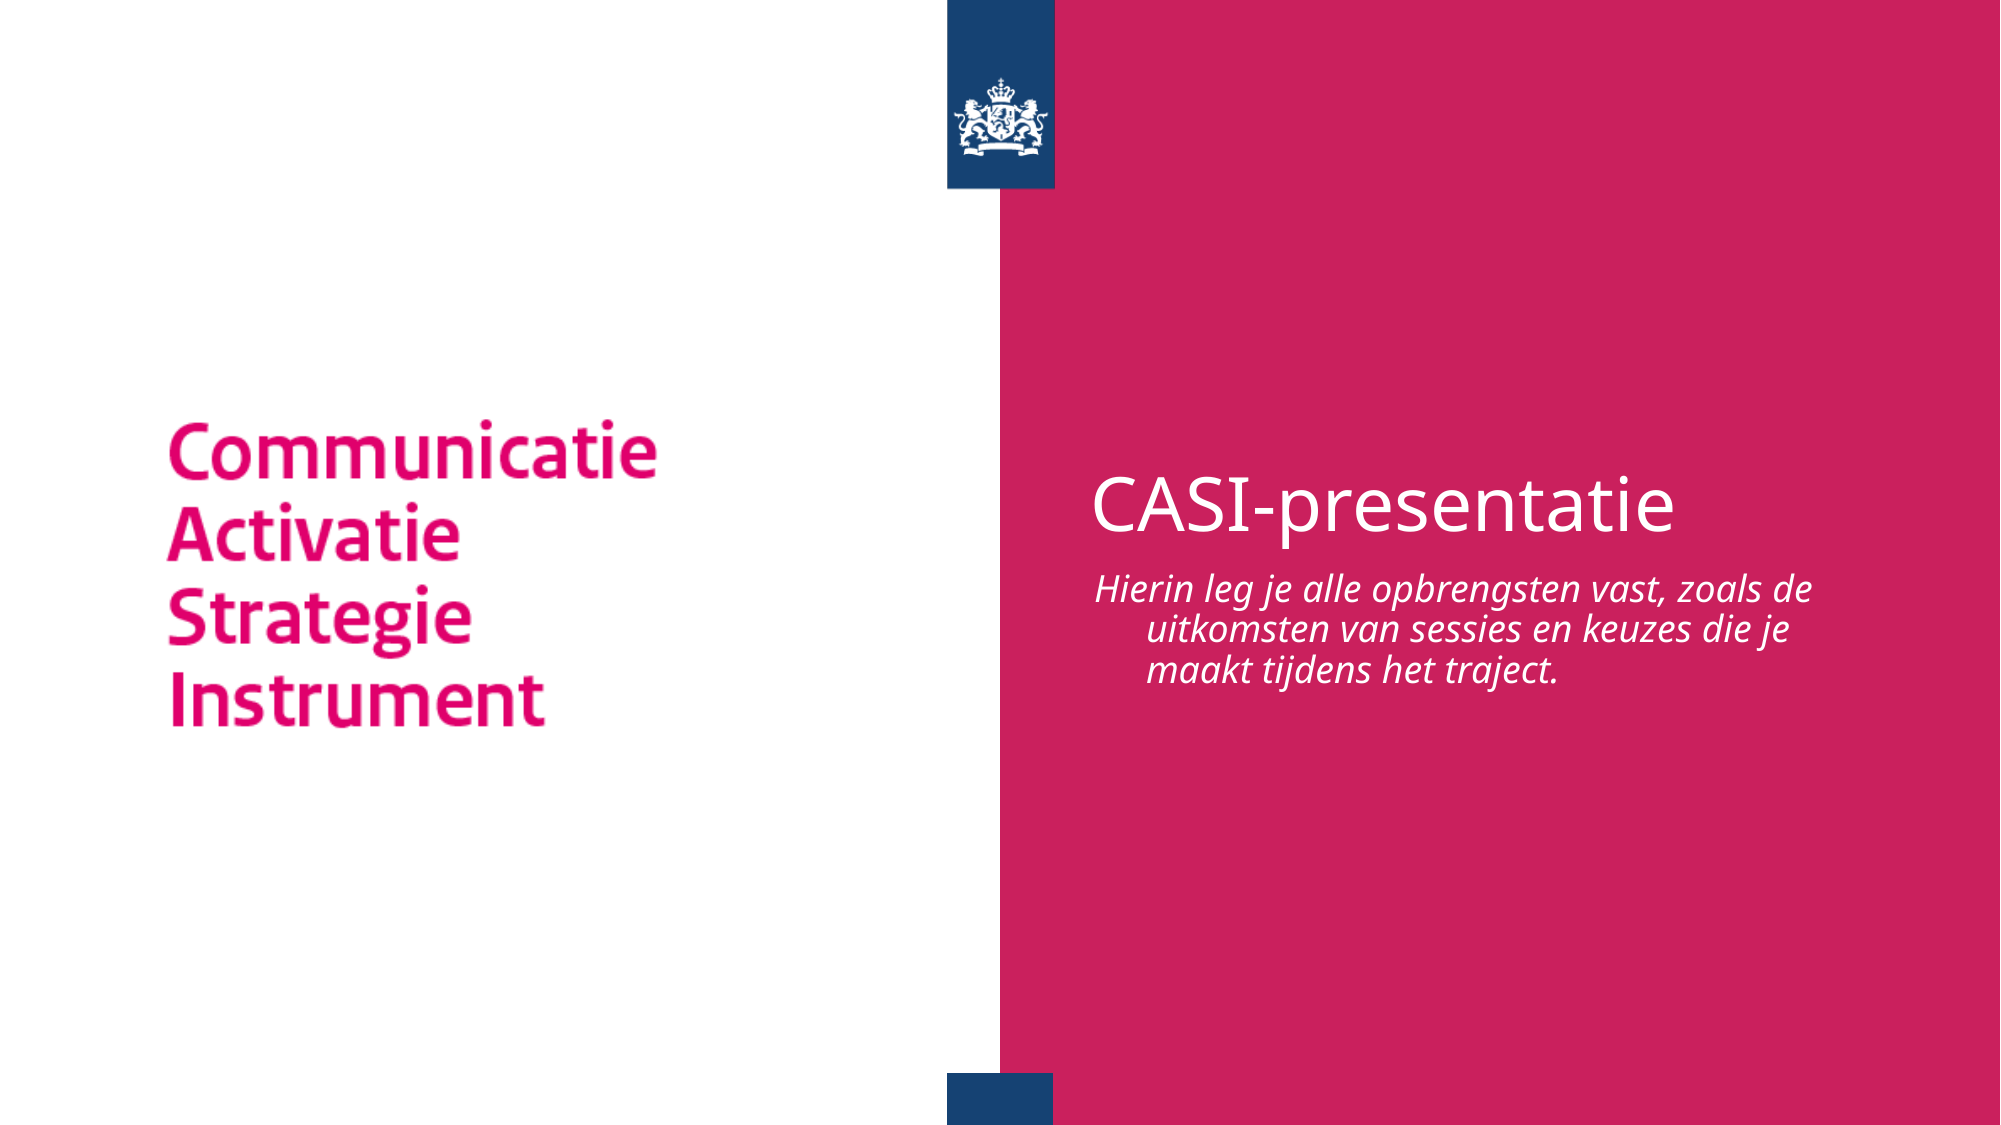

CASI-presentatie
# Hierin leg je alle opbrengsten vast, zoals de uitkomsten van sessies en keuzes die je maakt tijdens het traject.